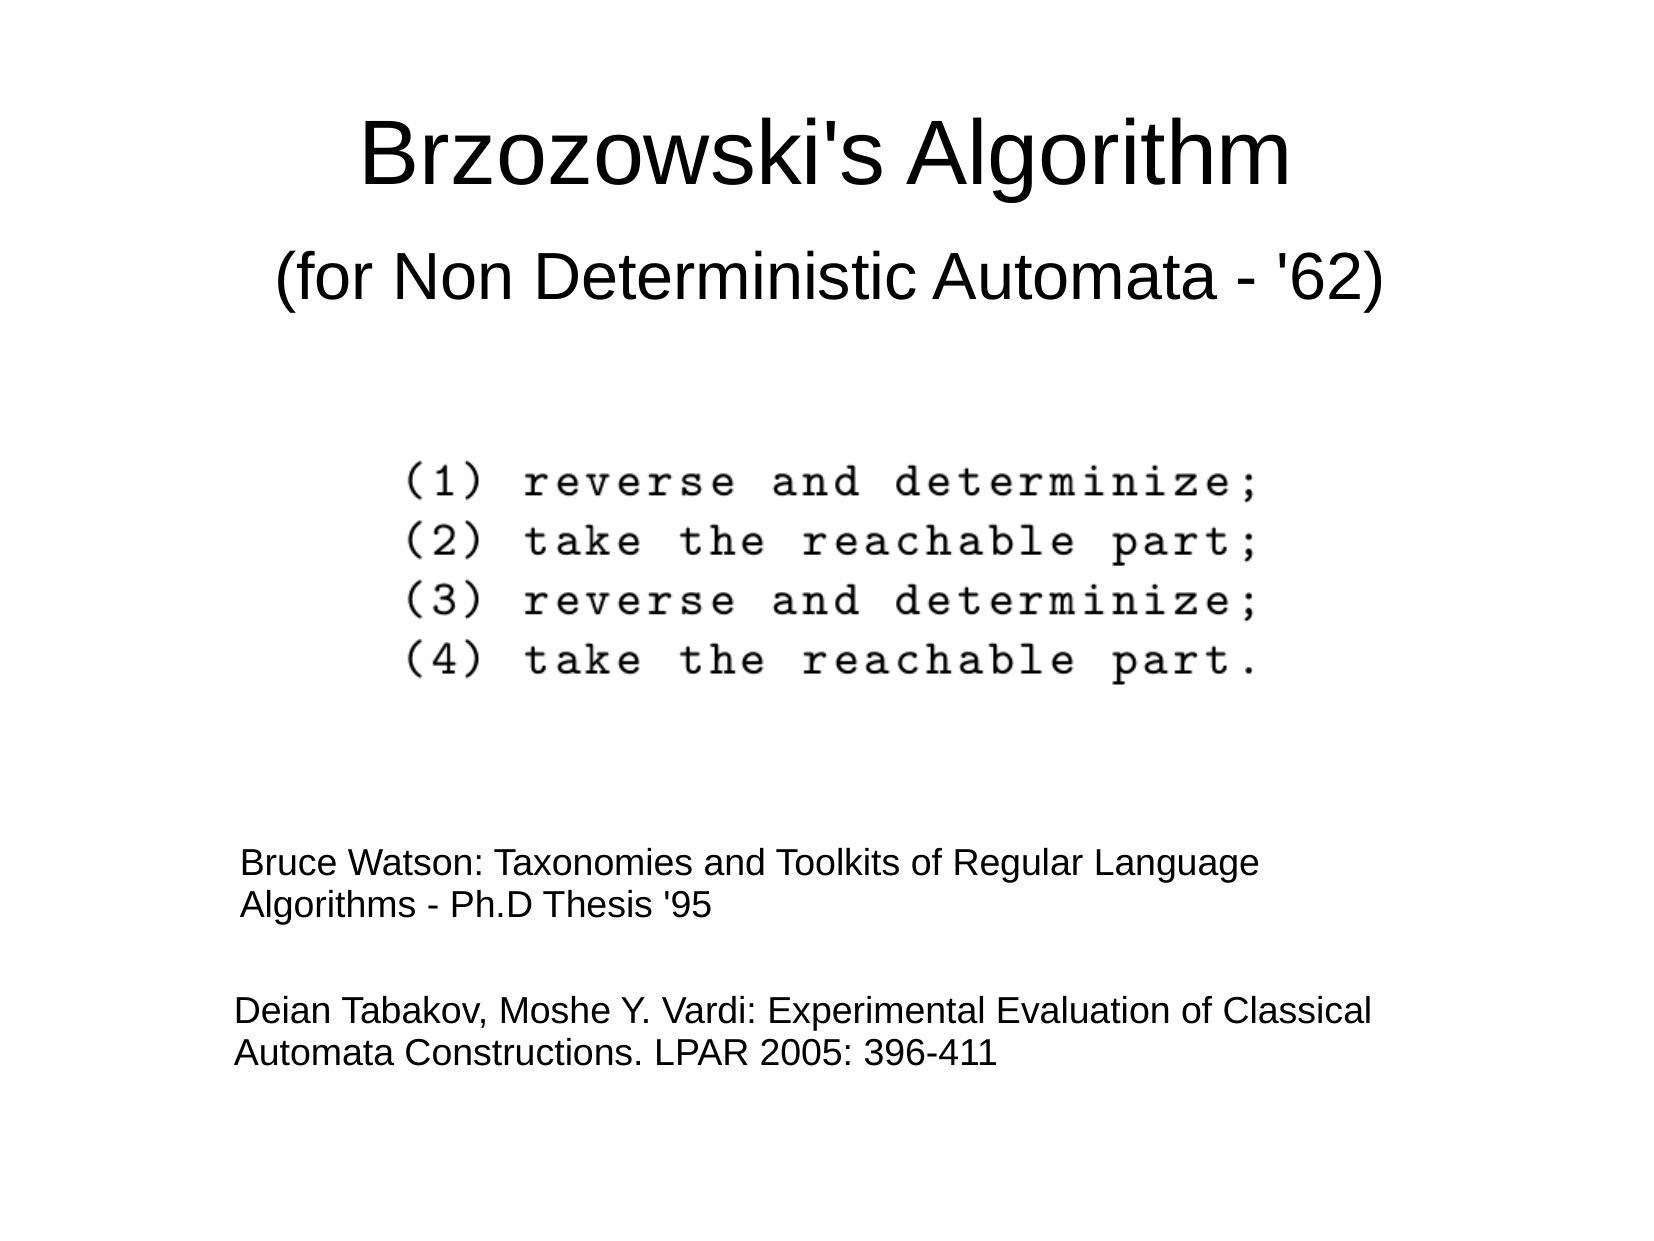

# Brzozowski's Algorithm
(for Non Deterministic Automata - '62)
Bruce Watson: Taxonomies and Toolkits of Regular Language Algorithms - Ph.D Thesis '95
Deian Tabakov, Moshe Y. Vardi: Experimental Evaluation of Classical Automata Constructions. LPAR 2005: 396-411